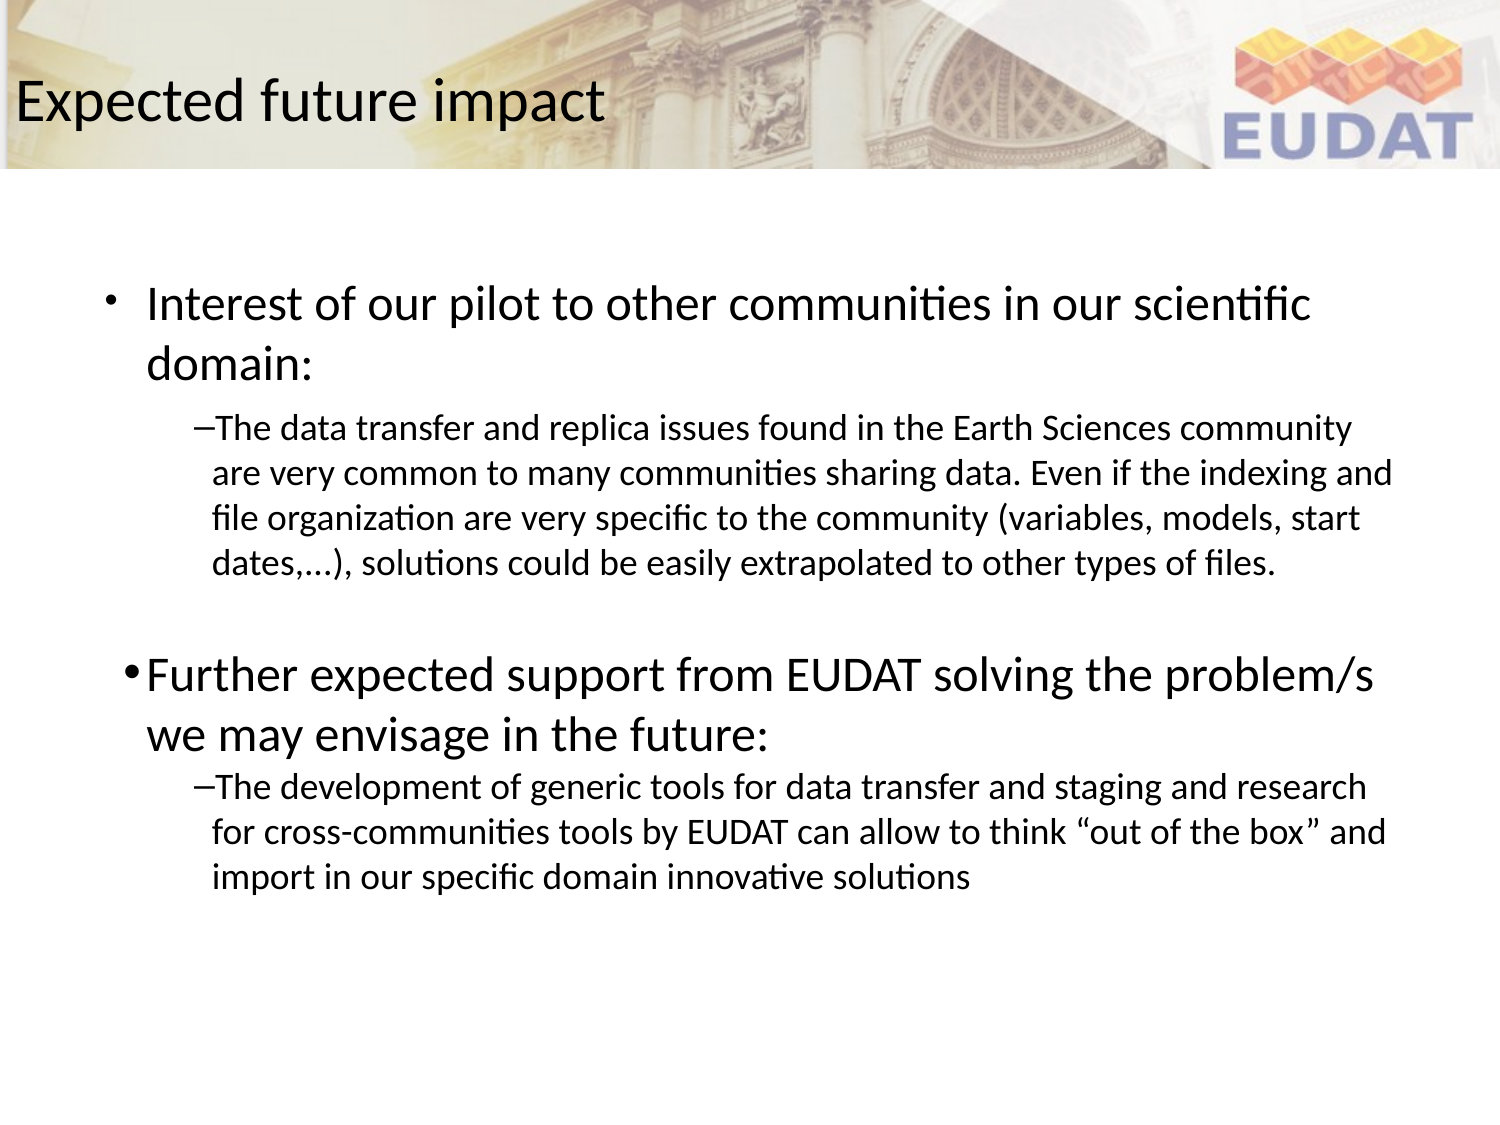

Expected future impact
# Interest of our pilot to other communities in our scientific domain:
The data transfer and replica issues found in the Earth Sciences community are very common to many communities sharing data. Even if the indexing and file organization are very specific to the community (variables, models, start dates,...), solutions could be easily extrapolated to other types of files.
Further expected support from EUDAT solving the problem/s we may envisage in the future:
The development of generic tools for data transfer and staging and research for cross-communities tools by EUDAT can allow to think “out of the box” and import in our specific domain innovative solutions